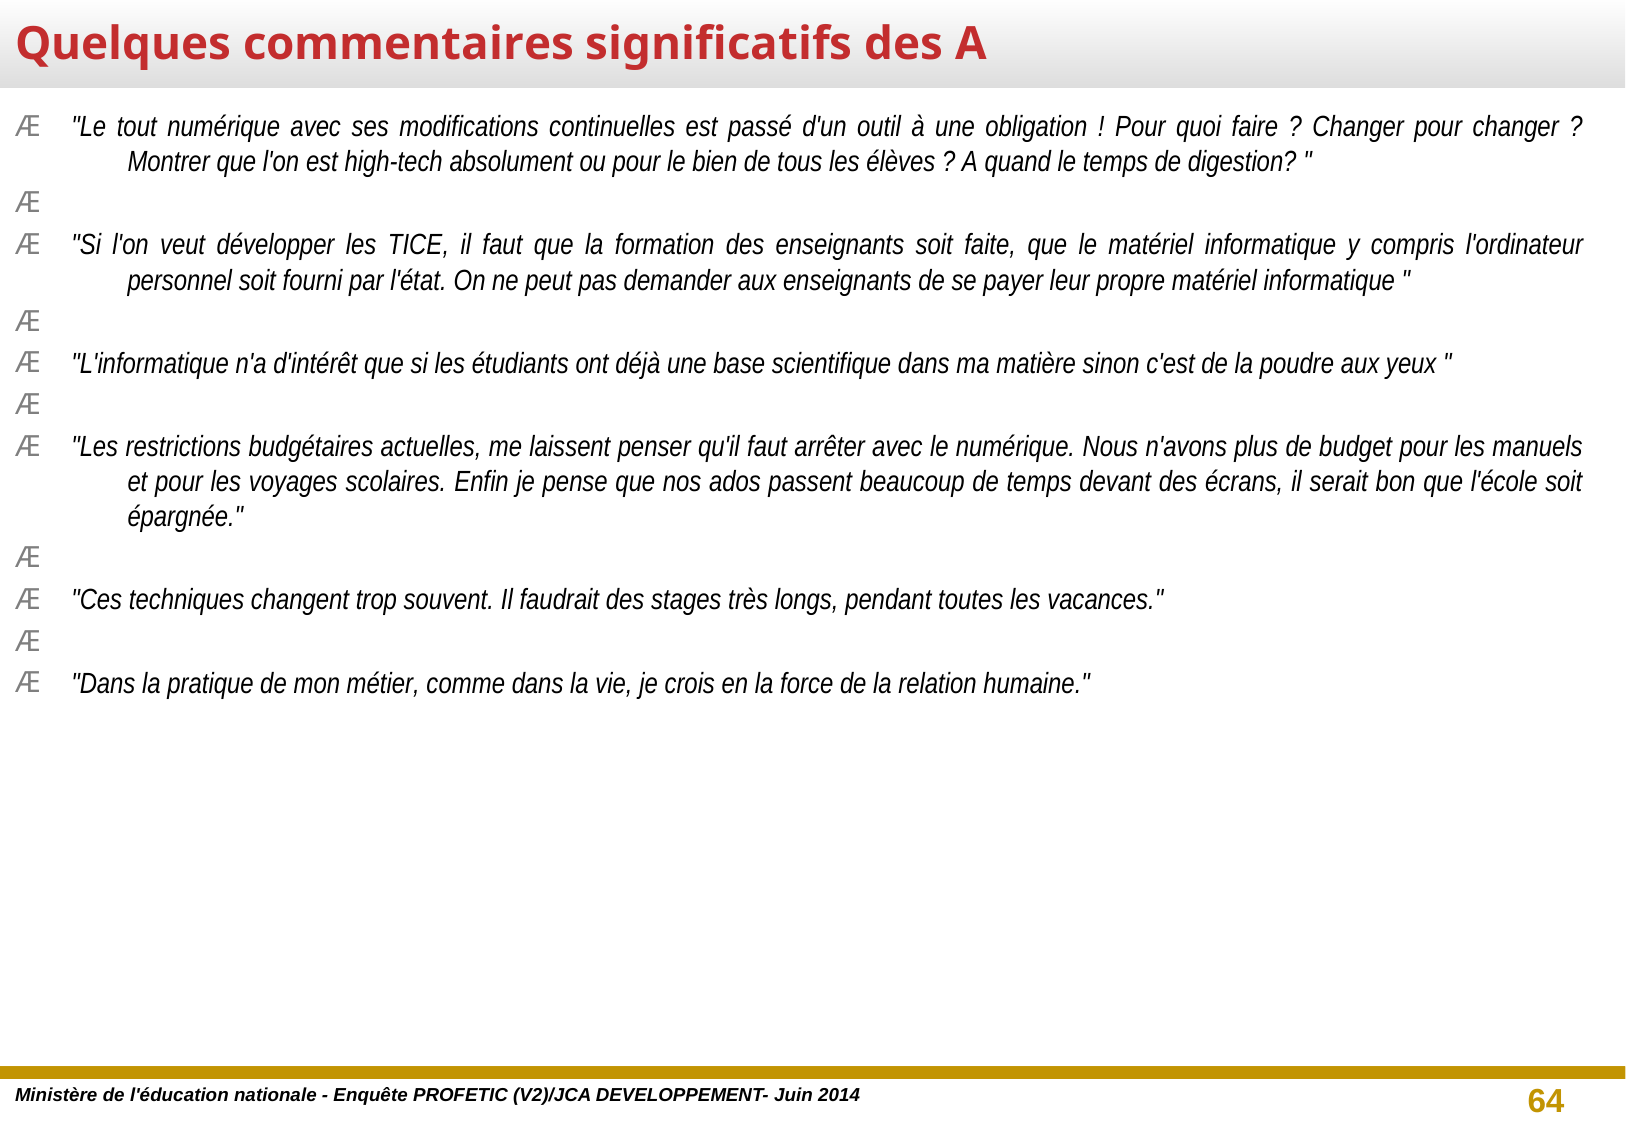

# Quelques commentaires significatifs des A
"Le tout numérique avec ses modifications continuelles est passé d'un outil à une obligation ! Pour quoi faire ? Changer pour changer ? Montrer que l'on est high-tech absolument ou pour le bien de tous les élèves ? A quand le temps de digestion? "
"Si l'on veut développer les TICE, il faut que la formation des enseignants soit faite, que le matériel informatique y compris l'ordinateur personnel soit fourni par l'état. On ne peut pas demander aux enseignants de se payer leur propre matériel informatique "
"L'informatique n'a d'intérêt que si les étudiants ont déjà une base scientifique dans ma matière sinon c'est de la poudre aux yeux "
"Les restrictions budgétaires actuelles, me laissent penser qu'il faut arrêter avec le numérique. Nous n'avons plus de budget pour les manuels et pour les voyages scolaires. Enfin je pense que nos ados passent beaucoup de temps devant des écrans, il serait bon que l'école soit épargnée."
"Ces techniques changent trop souvent. Il faudrait des stages très longs, pendant toutes les vacances."
"Dans la pratique de mon métier, comme dans la vie, je crois en la force de la relation humaine."
Ministère de l'éducation nationale - Enquête PROFETIC (V2)/JCA DEVELOPPEMENT- Juin 2014